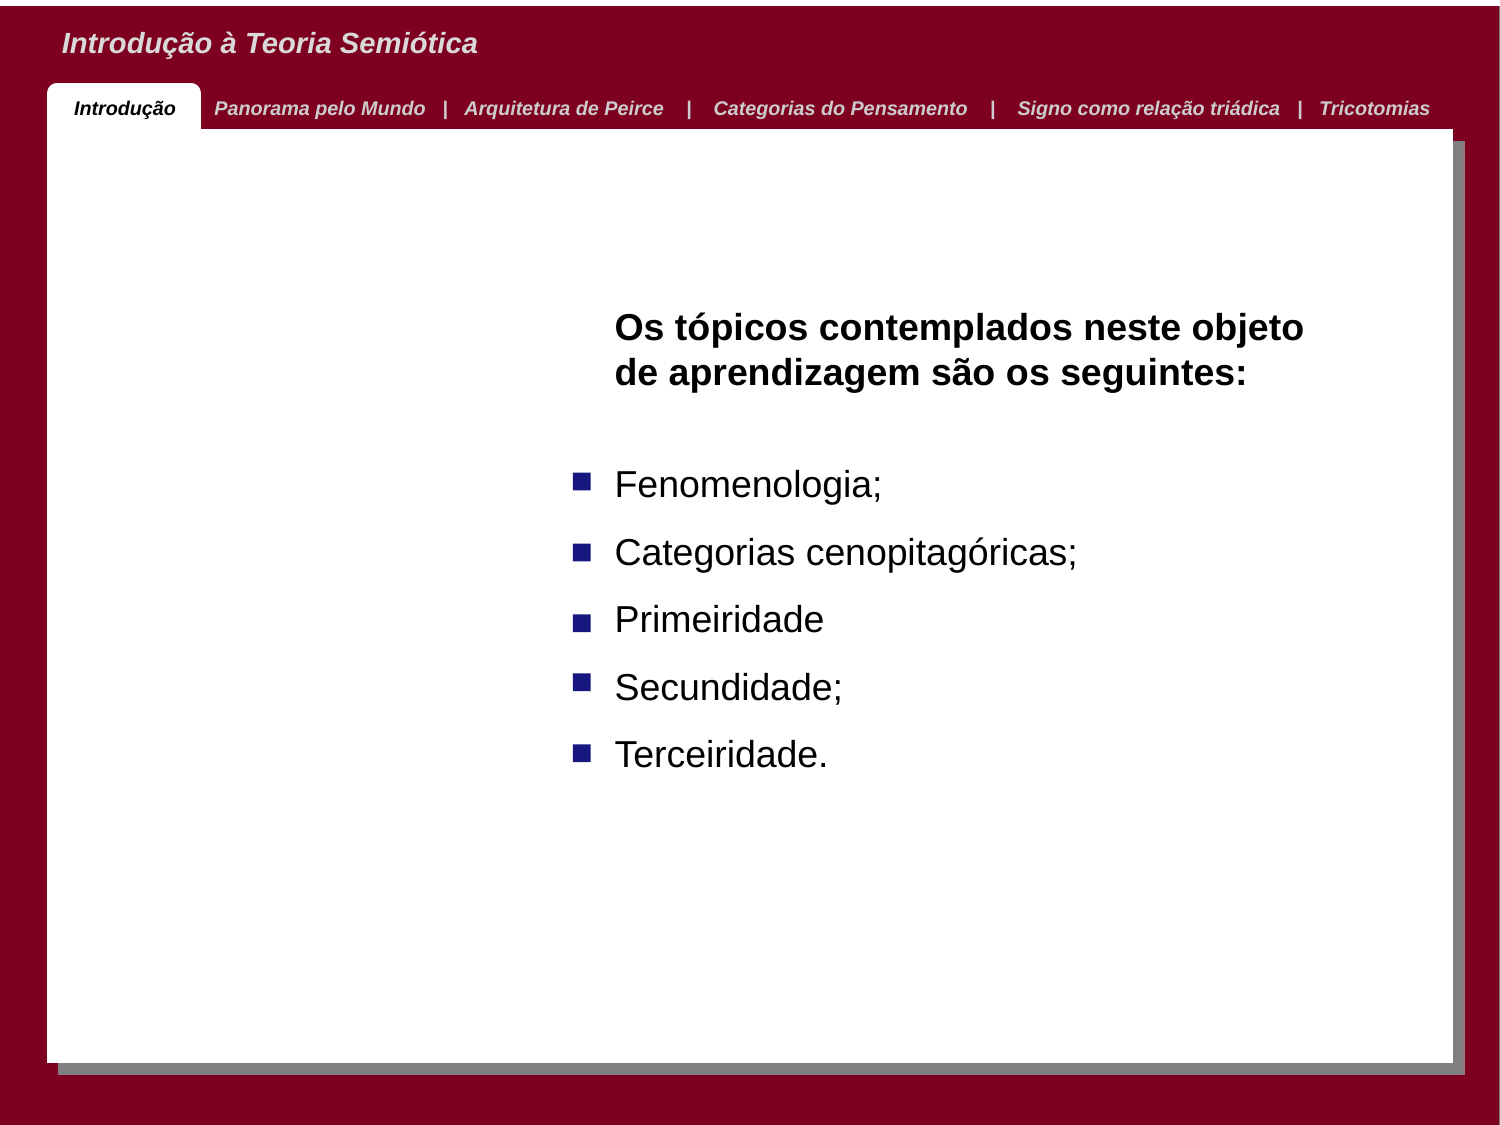

Os tópicos contemplados neste objeto de aprendizagem são os seguintes:
Fenomenologia;
Categorias cenopitagóricas;
Primeiridade
Secundidade;
Terceiridade.